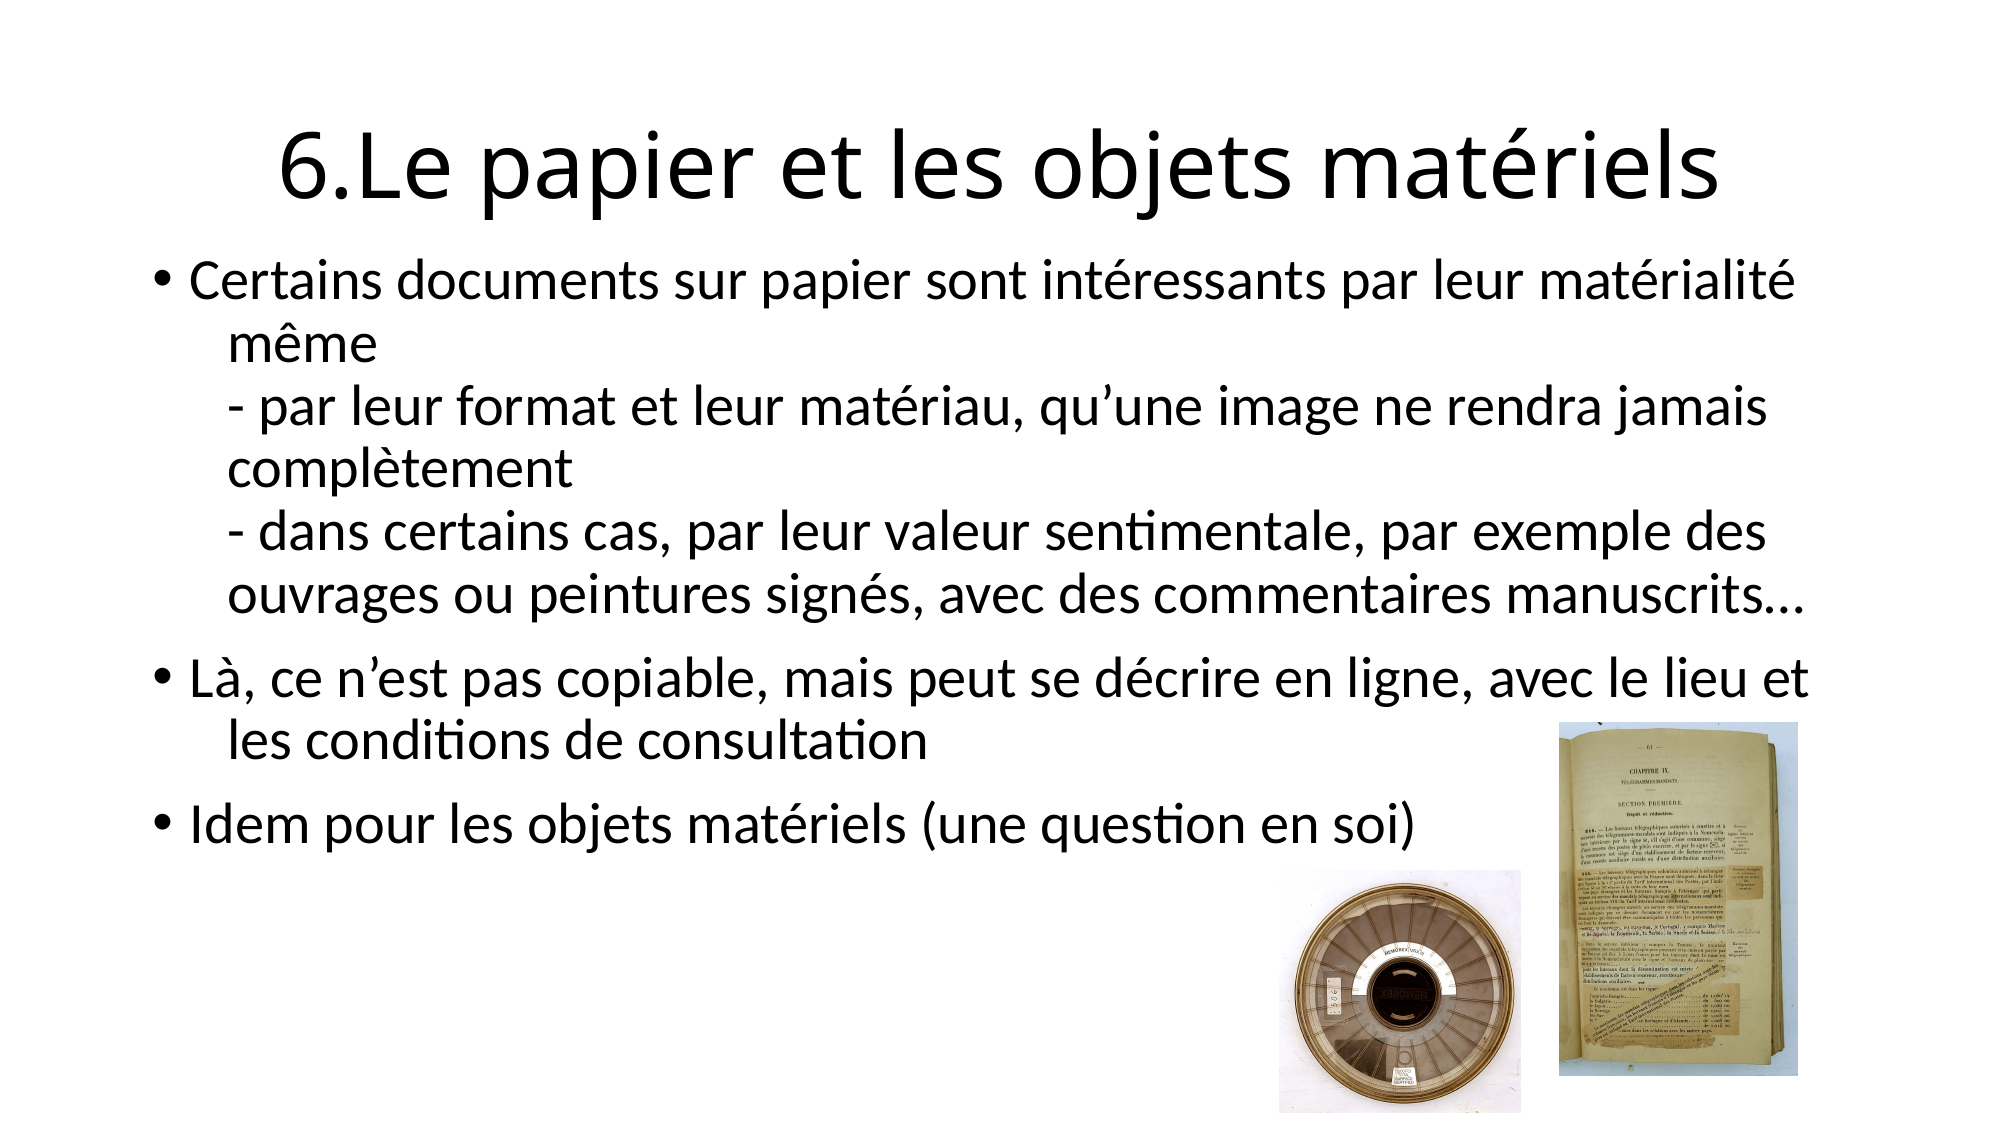

# 6.Le papier et les objets matériels
Certains documents sur papier sont intéressants par leur matérialité même
- par leur format et leur matériau, qu’une image ne rendra jamais complètement
- dans certains cas, par leur valeur sentimentale, par exemple des ouvrages ou peintures signés, avec des commentaires manuscrits…
Là, ce n’est pas copiable, mais peut se décrire en ligne, avec le lieu et les conditions de consultation
Idem pour les objets matériels (une question en soi)